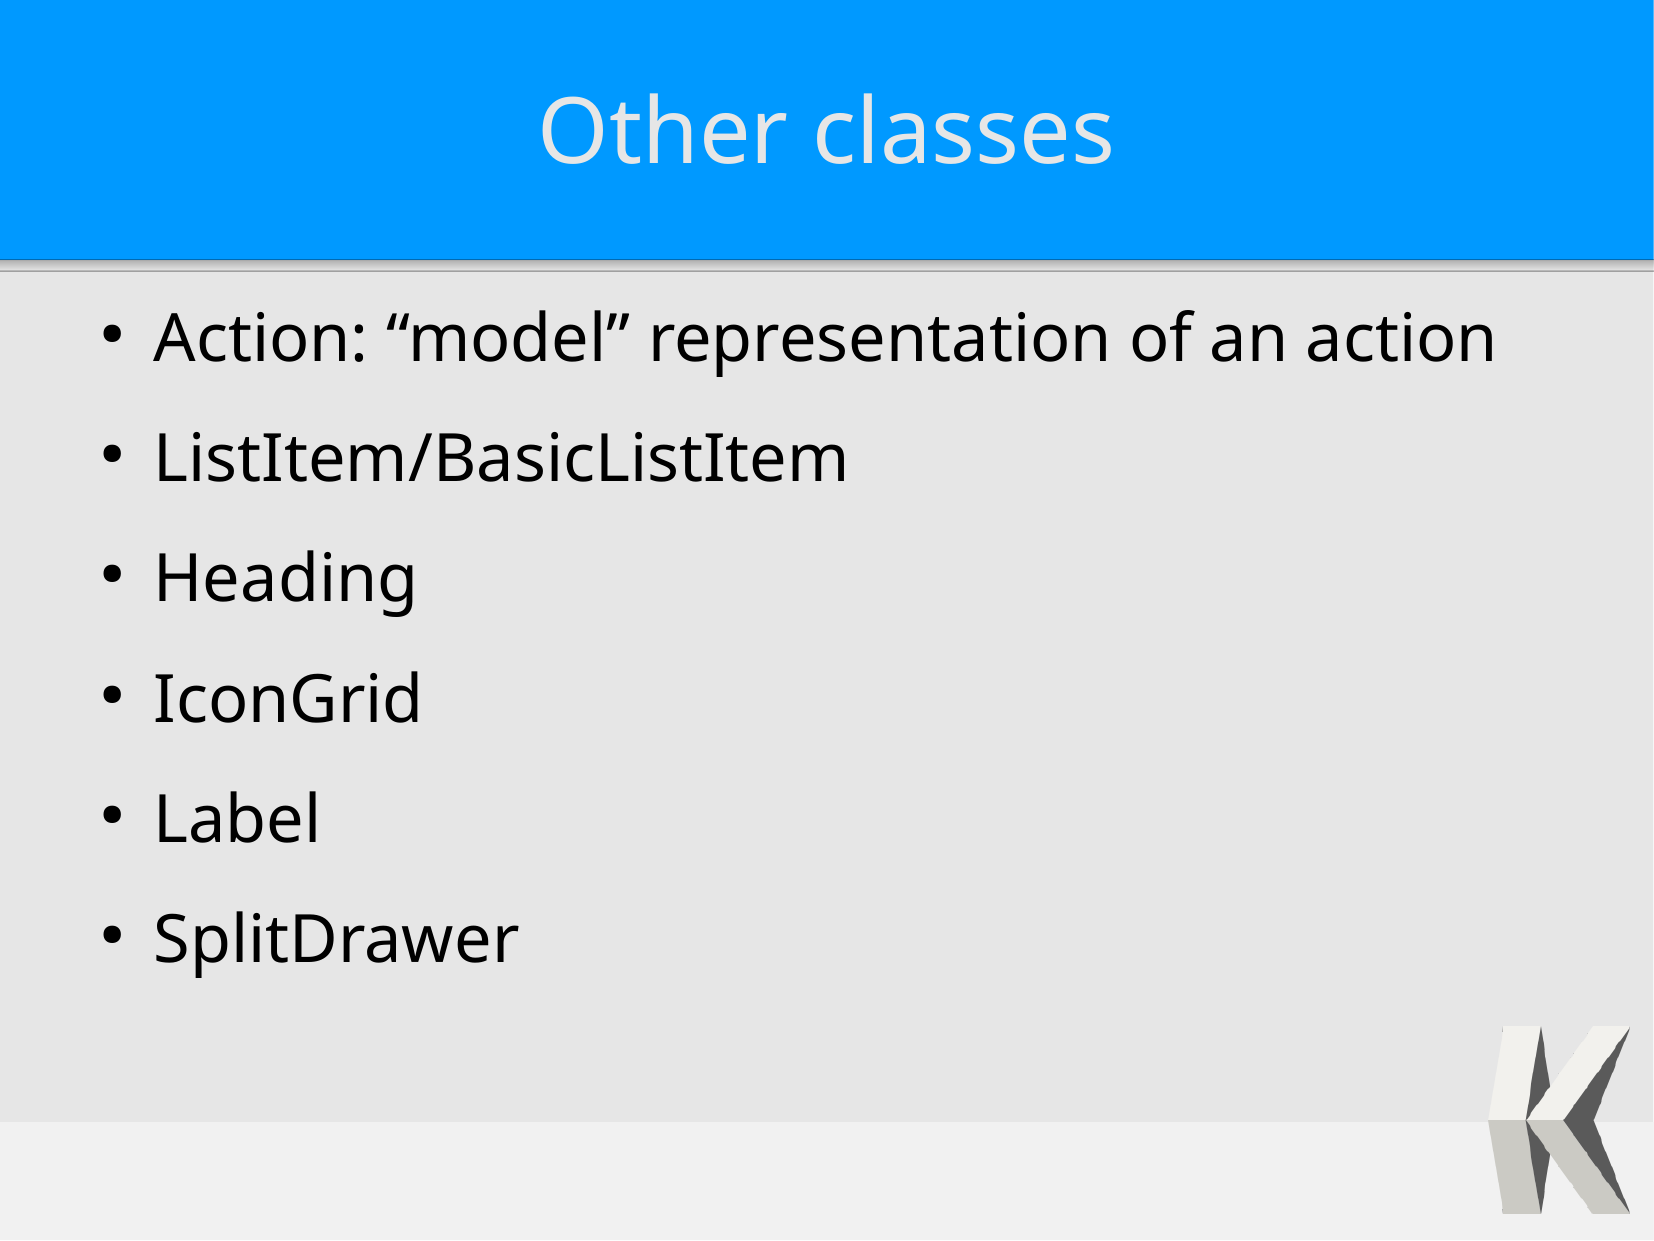

# Other classes
Action: “model” representation of an action
ListItem/BasicListItem
Heading
IconGrid
Label
SplitDrawer